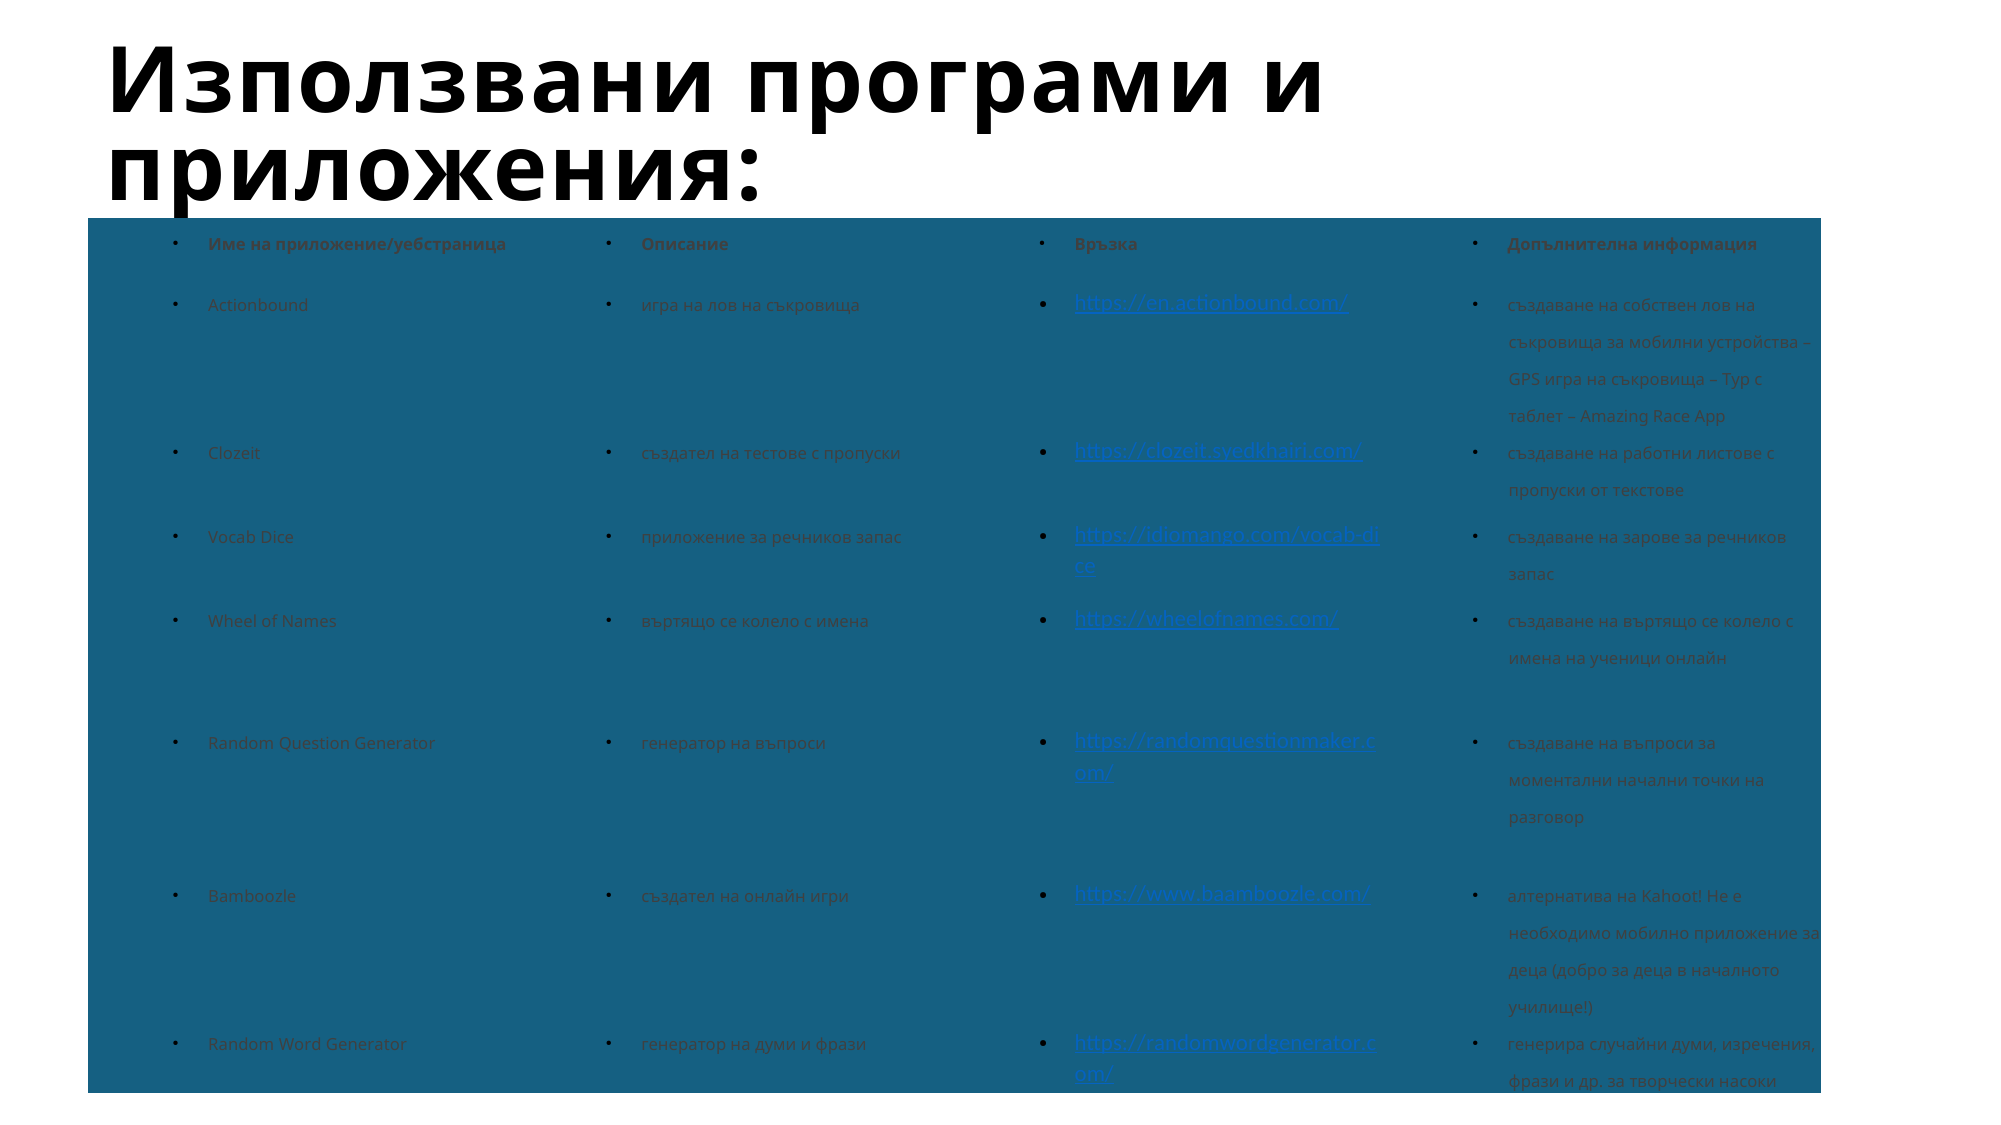

# Използвани програми и приложения:
| Име на приложение/уебстраница | Описание | Връзка | Допълнителна информация |
| --- | --- | --- | --- |
| Actionbound | игра на лов на съкровища | https://en.actionbound.com/ | създаване на собствен лов на съкровища за мобилни устройства – GPS игра на съкровища – Тур с таблет – Amazing Race App |
| Clozeit | създател на тестове с пропуски | https://clozeit.syedkhairi.com/ | създаване на работни листове с пропуски от текстове |
| Vocab Dice | приложение за речников запас | https://idiomango.com/vocab-dice | създаване на зарове за речников запас |
| Wheel of Names | въртящо се колело с имена | https://wheelofnames.com/ | създаване на въртящо се колело с имена на ученици онлайн |
| Random Question Generator | генератор на въпроси | https://randomquestionmaker.com/ | създаване на въпроси за моментални начални точки на разговор |
| Bamboozle | създател на онлайн игри | https://www.baamboozle.com/ | алтернатива на Kahoot! Не е необходимо мобилно приложение за деца (добро за деца в началното училище!) |
| Random Word Generator | генератор на думи и фрази | https://randomwordgenerator.com/ | генерира случайни думи, изречения, фрази и др. за творчески насоки |